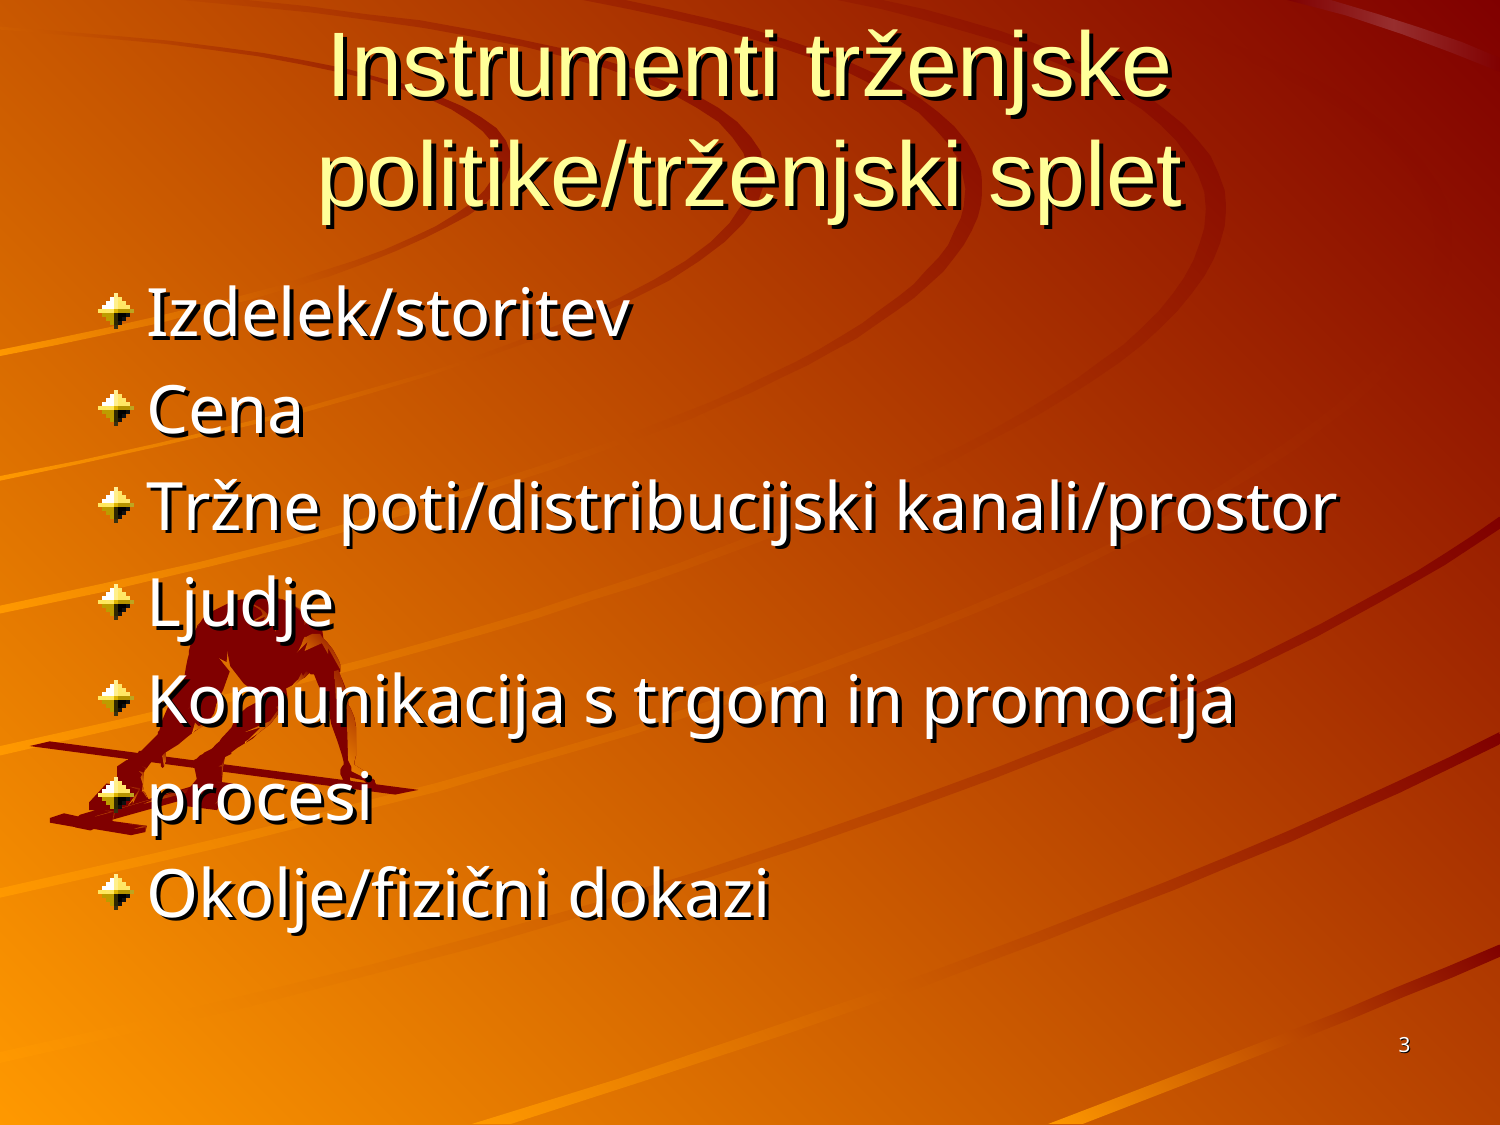

# Instrumenti trženjske politike/trženjski splet
Izdelek/storitev
Cena
Tržne poti/distribucijski kanali/prostor
Ljudje
Komunikacija s trgom in promocija
procesi
Okolje/fizični dokazi